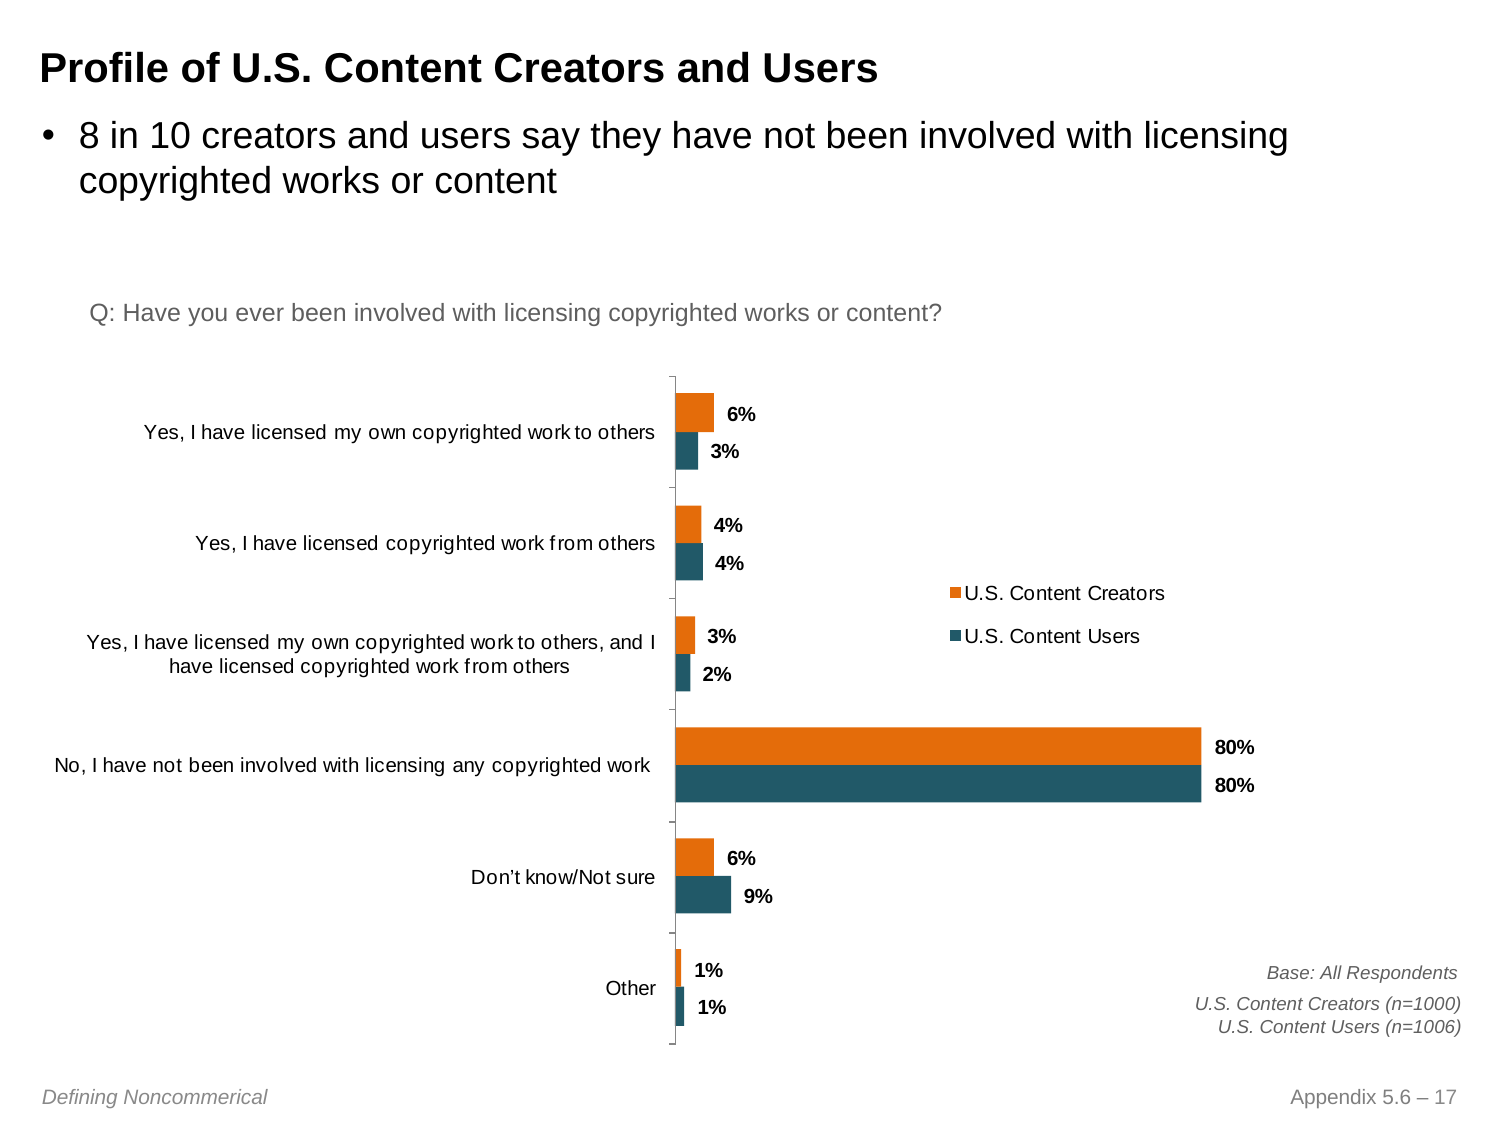

Profile of U.S. Content Creators and Users
8 in 10 creators and users say they have not been involved with licensing copyrighted works or content
Q: Have you ever been involved with licensing copyrighted works or content?
Base: All Respondents
U.S. Content Creators (n=1000)
U.S. Content Users (n=1006)
Defining Noncommerical
Appendix 5.6 –